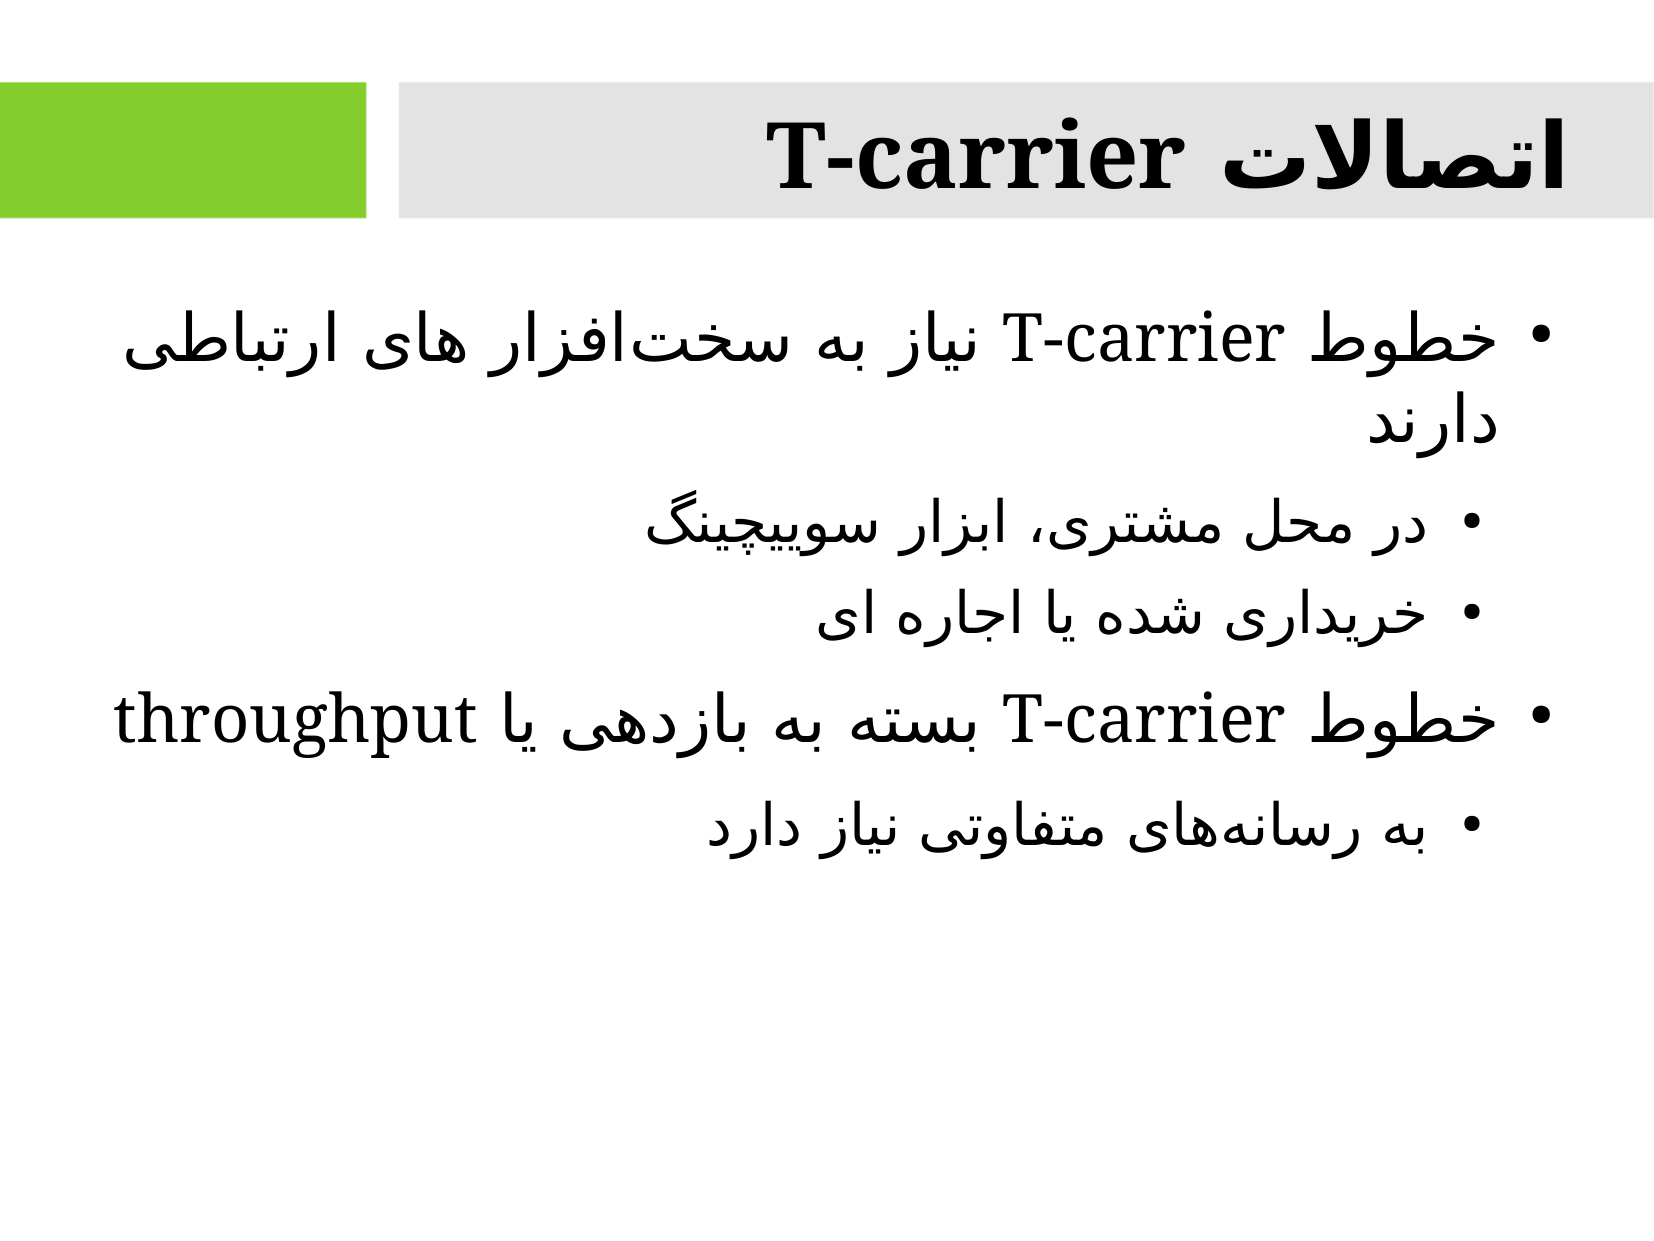

# اتصالات T-carrier
خطوط T-carrier نیاز به سخت‌افزار های ارتباطی دارند
در محل مشتری، ابزار سوییچینگ
خریداری شده یا اجاره ای
خطوط T-carrier بسته به بازدهی یا throughput
به رسانه‌های متفاوتی نیاز دارد